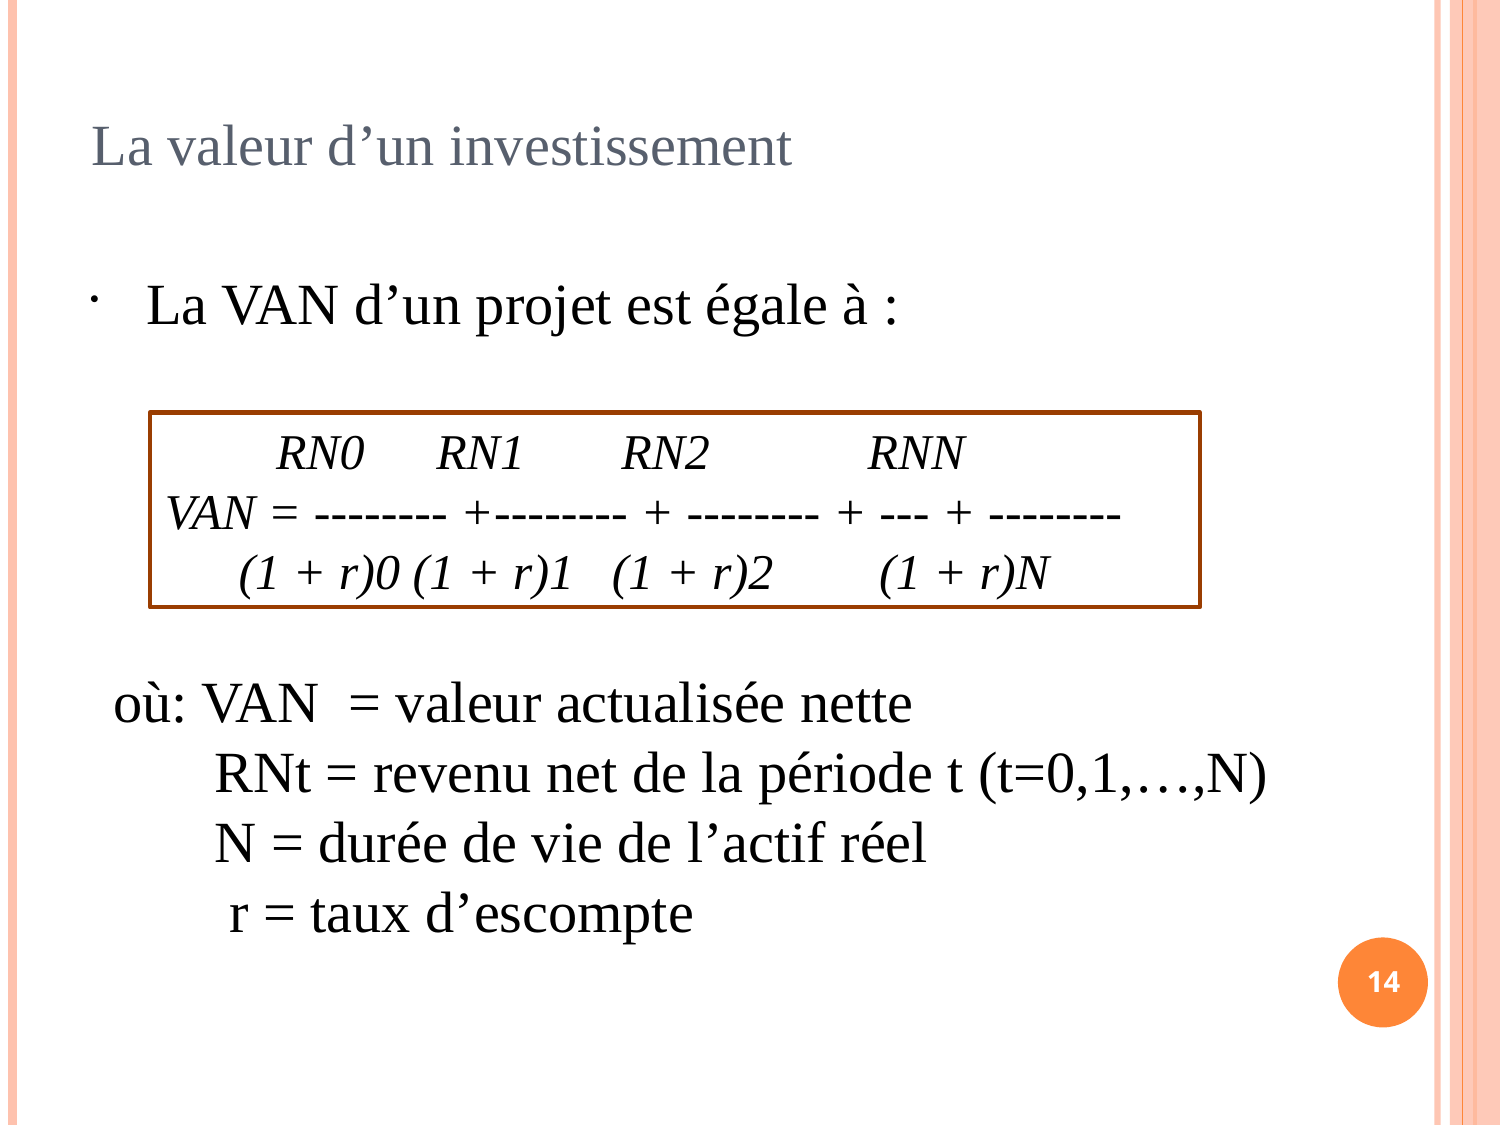

La valeur d’un investissement
La VAN d’un projet est égale à :
	 RN0	 RN1	 RN2	 RNN
VAN = -------- +-------- + -------- + --- + --------
	(1 + r)0 (1 + r)1 (1 + r)2	 (1 + r)N
où: VAN = valeur actualisée nette
 RNt = revenu net de la période t (t=0,1,…,N)
 N = durée de vie de l’actif réel
 r = taux d’escompte